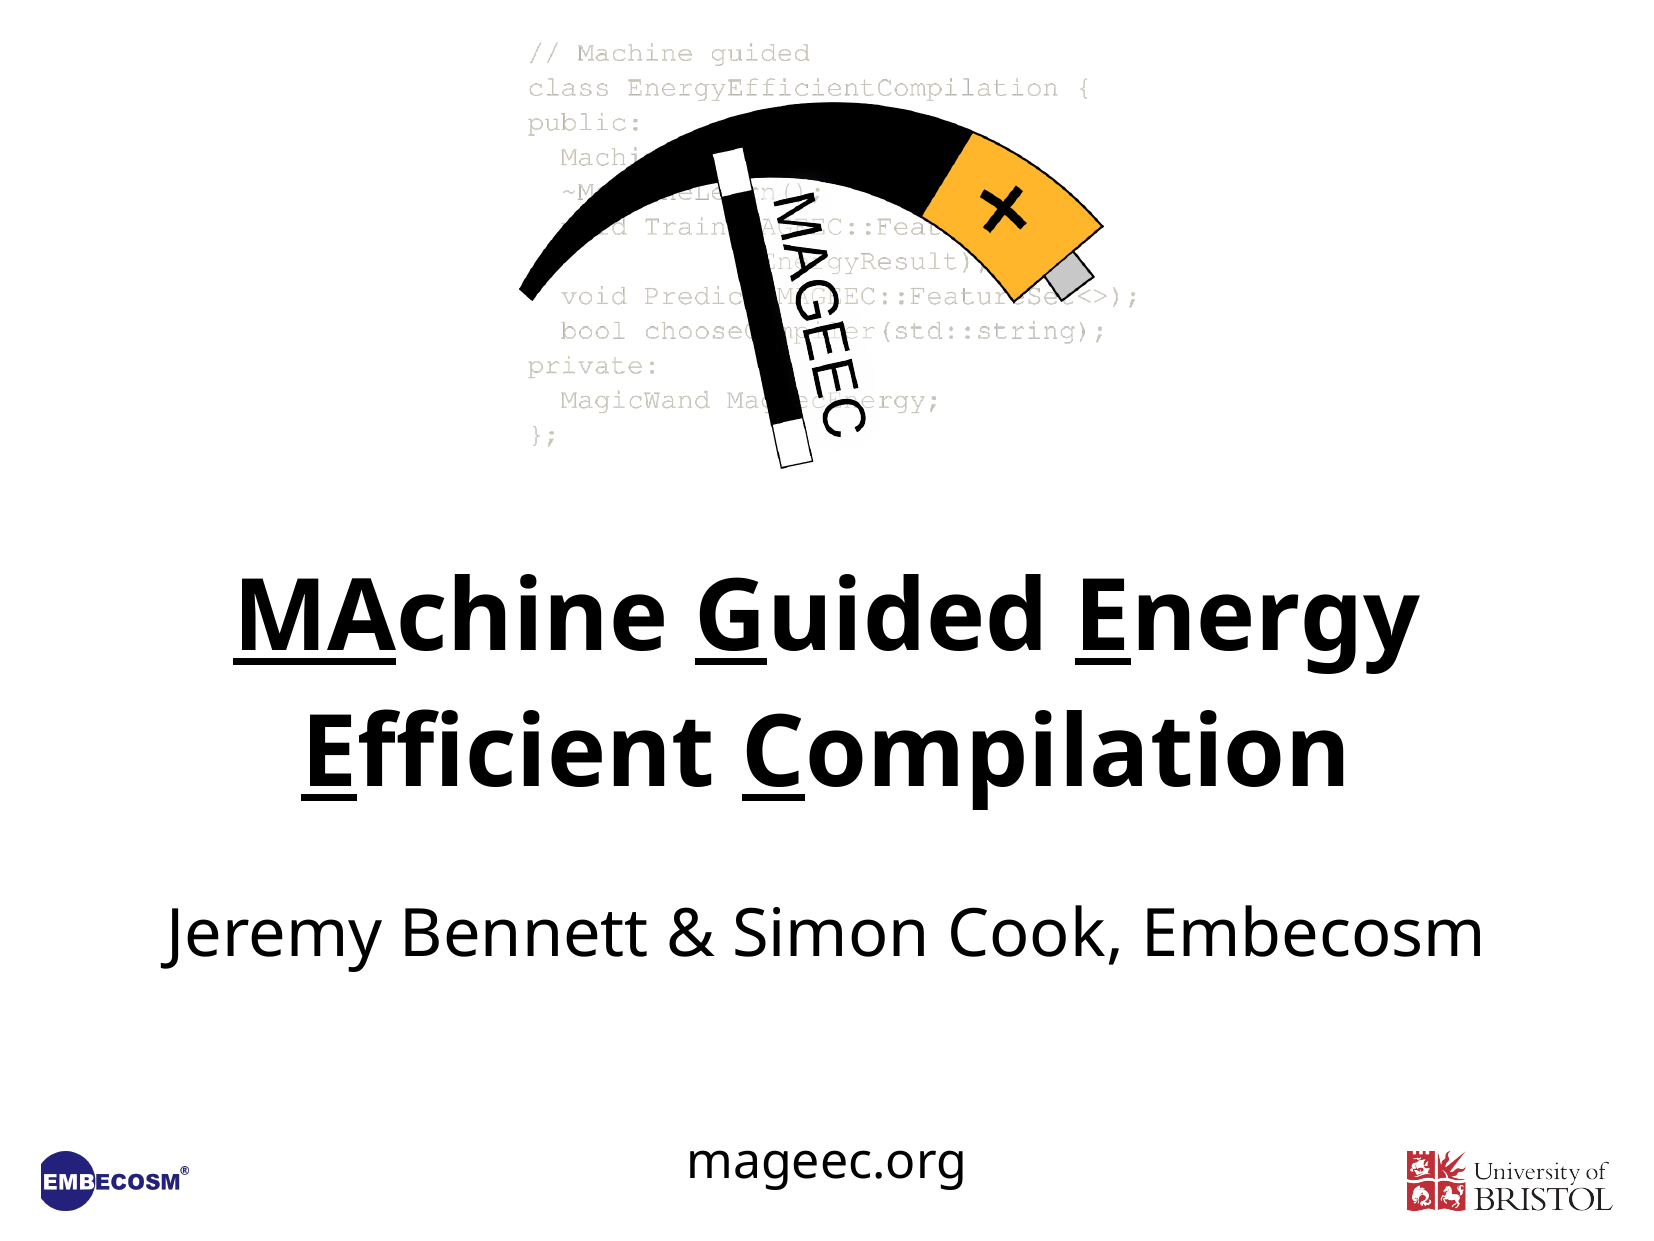

# MAchine Guided Energy Efficient Compilation
Jeremy Bennett & Simon Cook, Embecosm